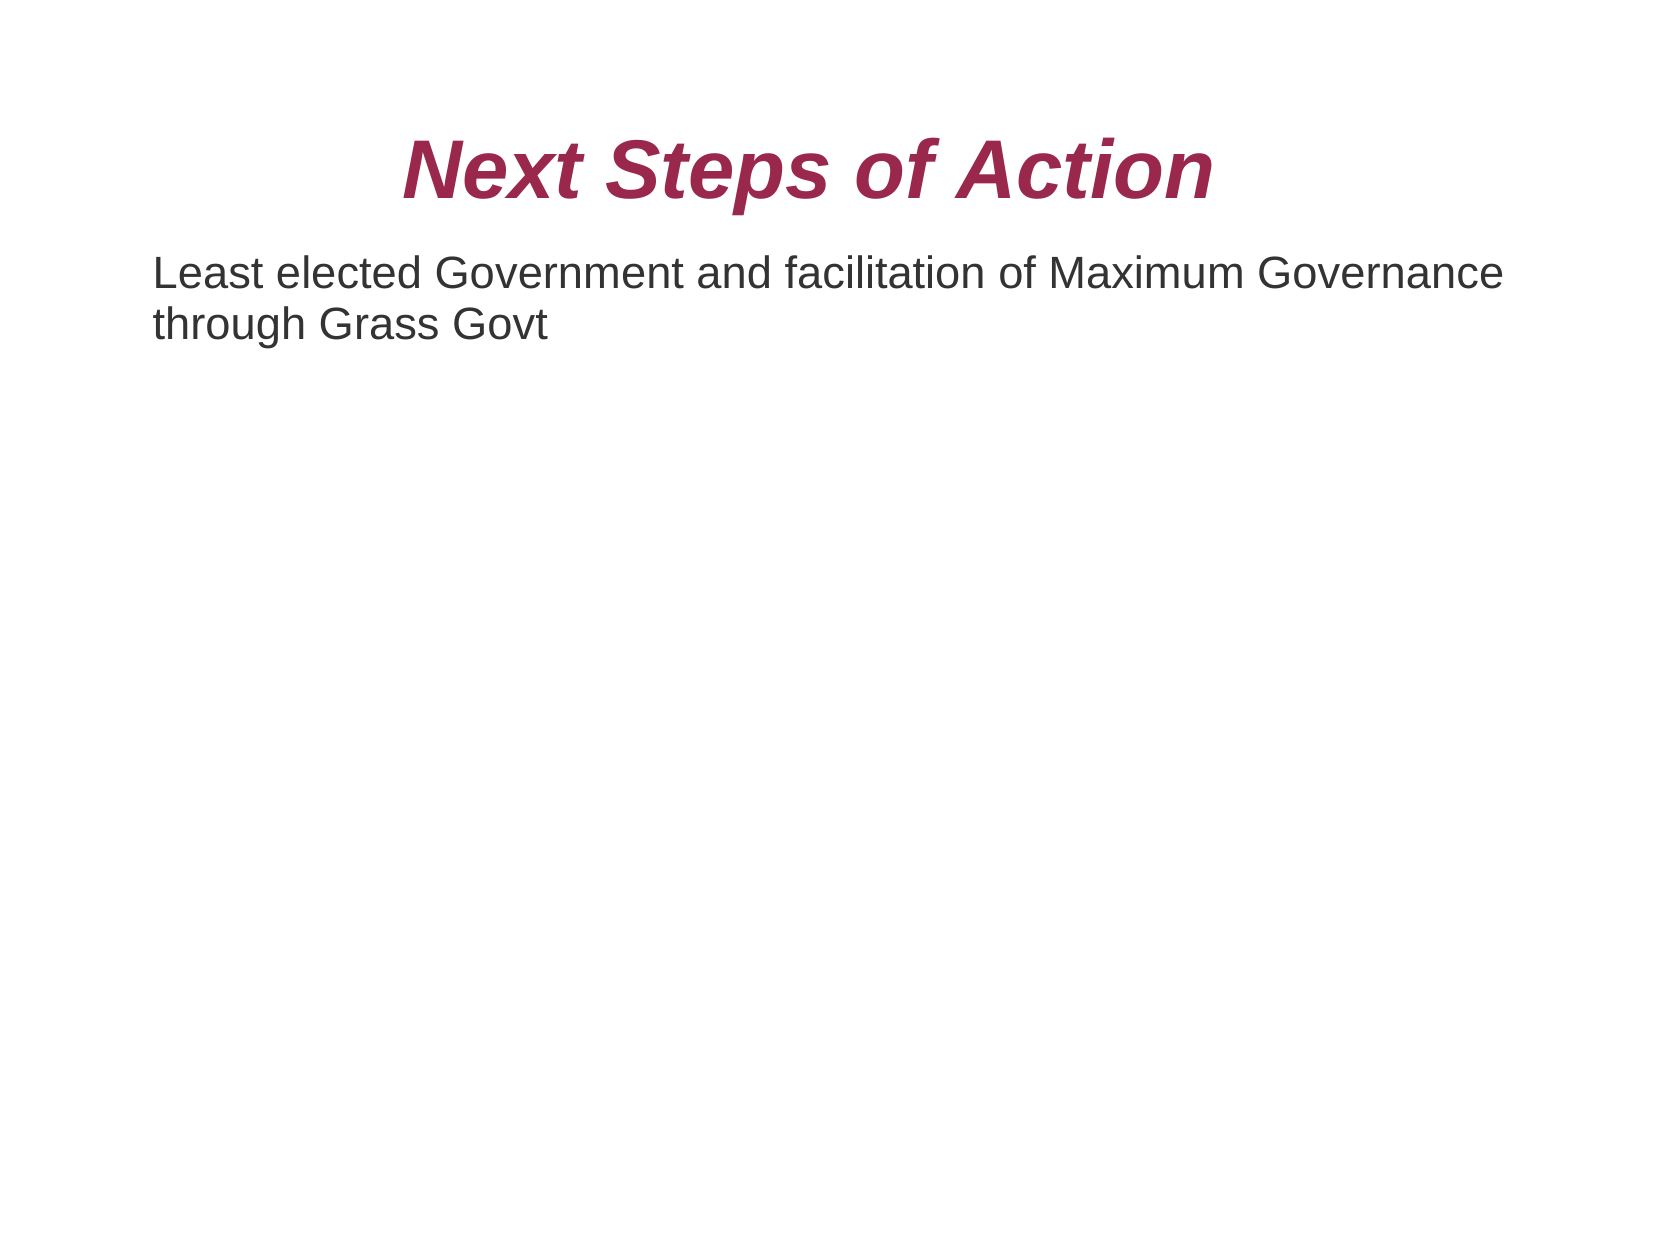

# Next Steps of Action
Least elected Government and facilitation of Maximum Governance through Grass Govt